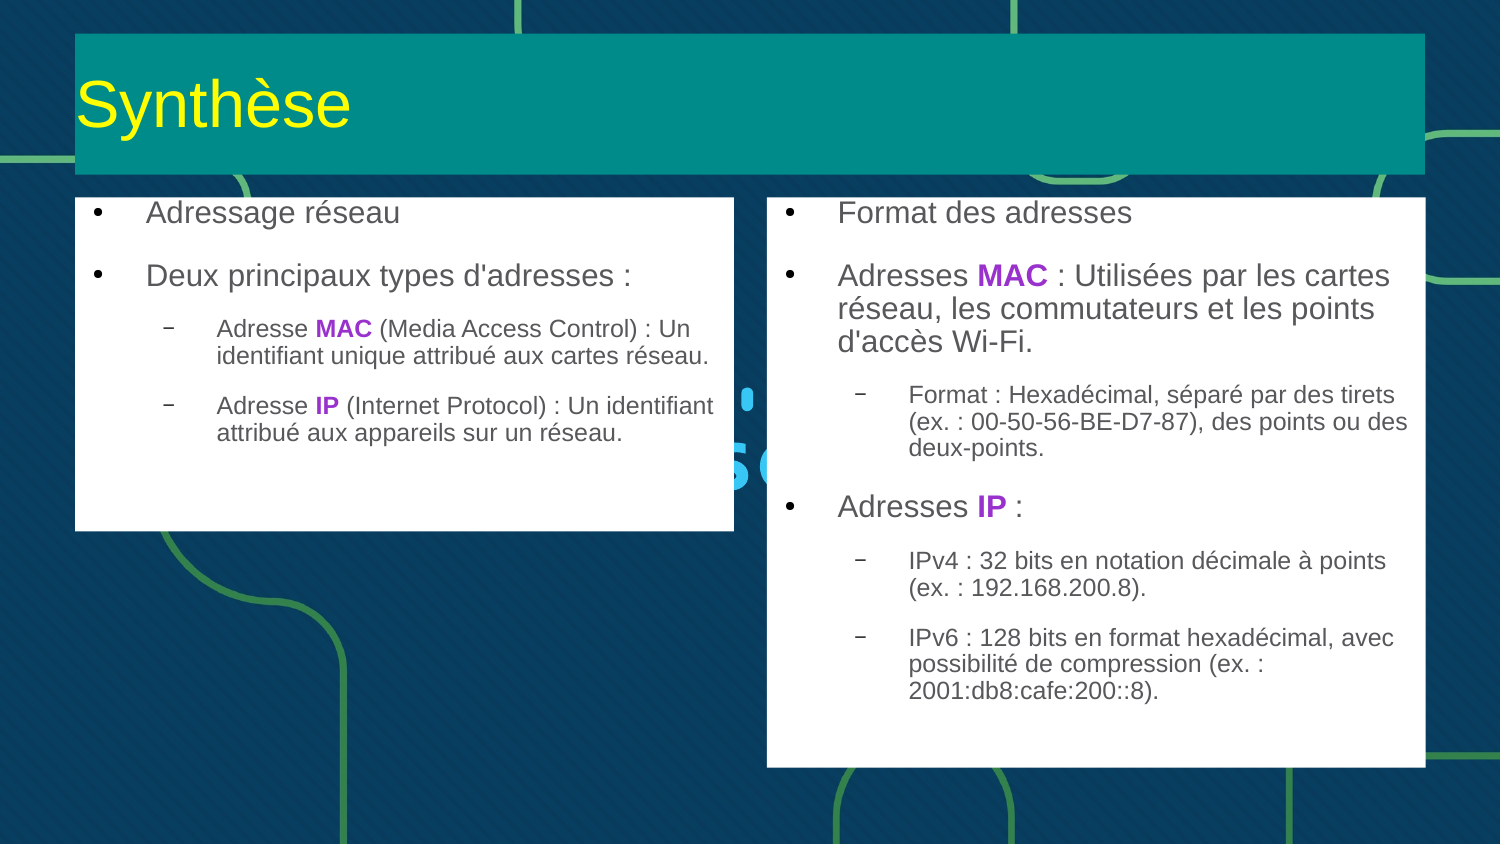

# Synthèse
Adressage réseau
Deux principaux types d'adresses :
Adresse MAC (Media Access Control) : Un identifiant unique attribué aux cartes réseau.
Adresse IP (Internet Protocol) : Un identifiant attribué aux appareils sur un réseau.
Format des adresses
Adresses MAC : Utilisées par les cartes réseau, les commutateurs et les points d'accès Wi-Fi.
Format : Hexadécimal, séparé par des tirets (ex. : 00-50-56-BE-D7-87), des points ou des deux-points.
Adresses IP :
IPv4 : 32 bits en notation décimale à points (ex. : 192.168.200.8).
IPv6 : 128 bits en format hexadécimal, avec possibilité de compression (ex. : 2001:db8:cafe:200::8).